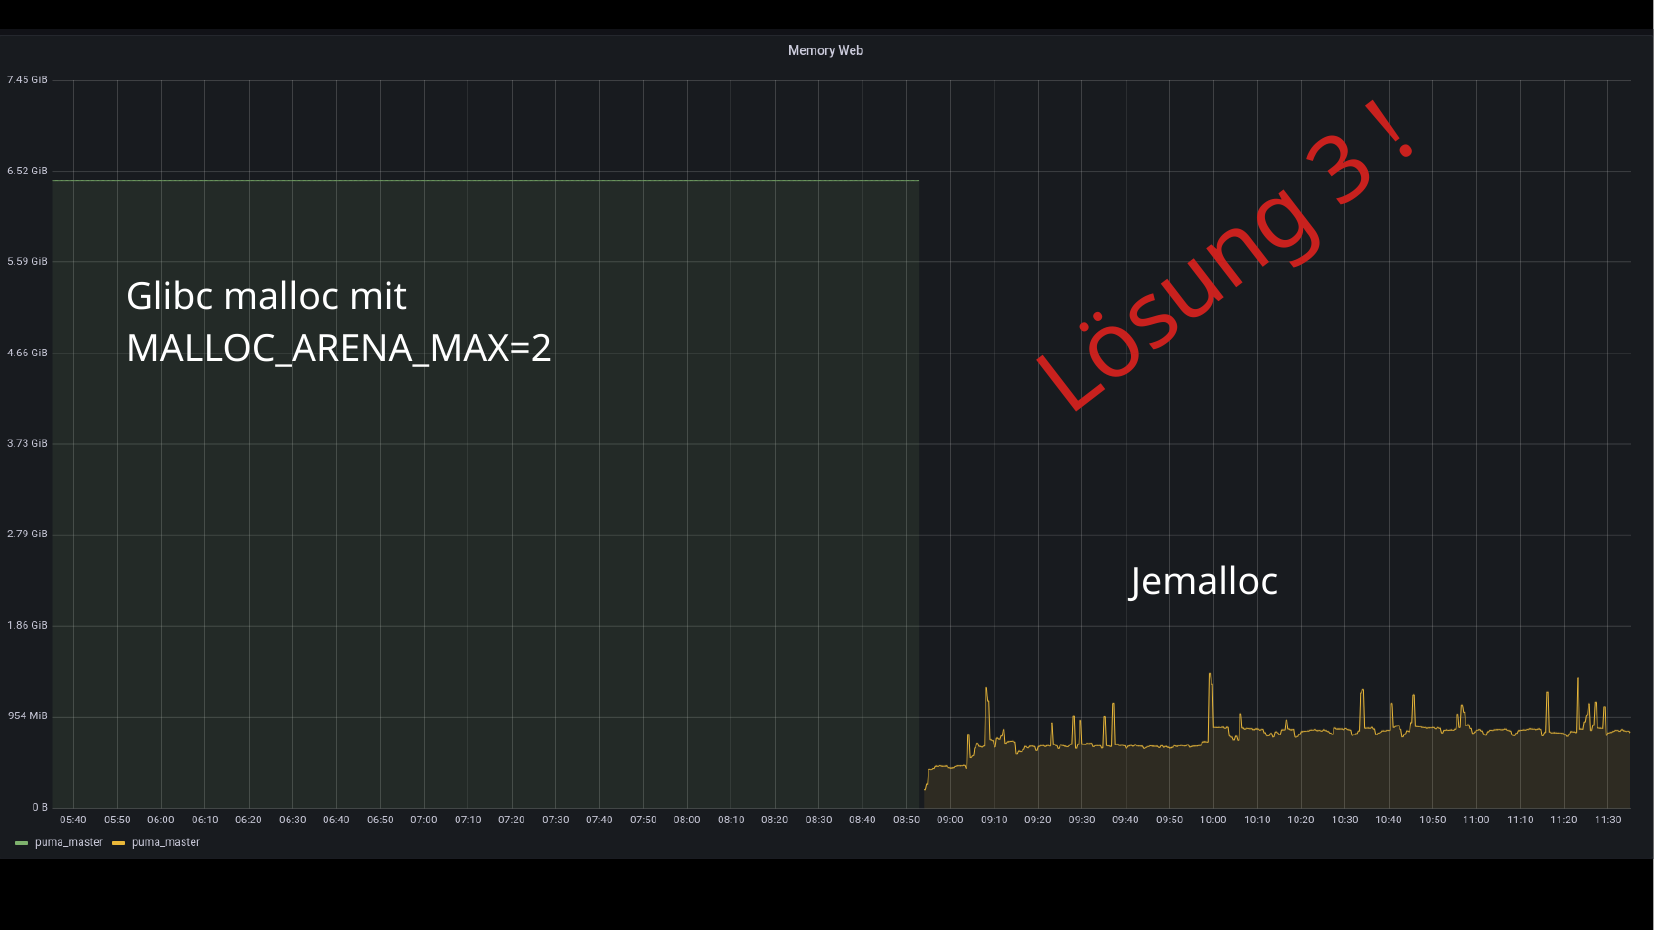

Lösung 3 !
Glibc malloc mit MALLOC_ARENA_MAX=2
Jemalloc